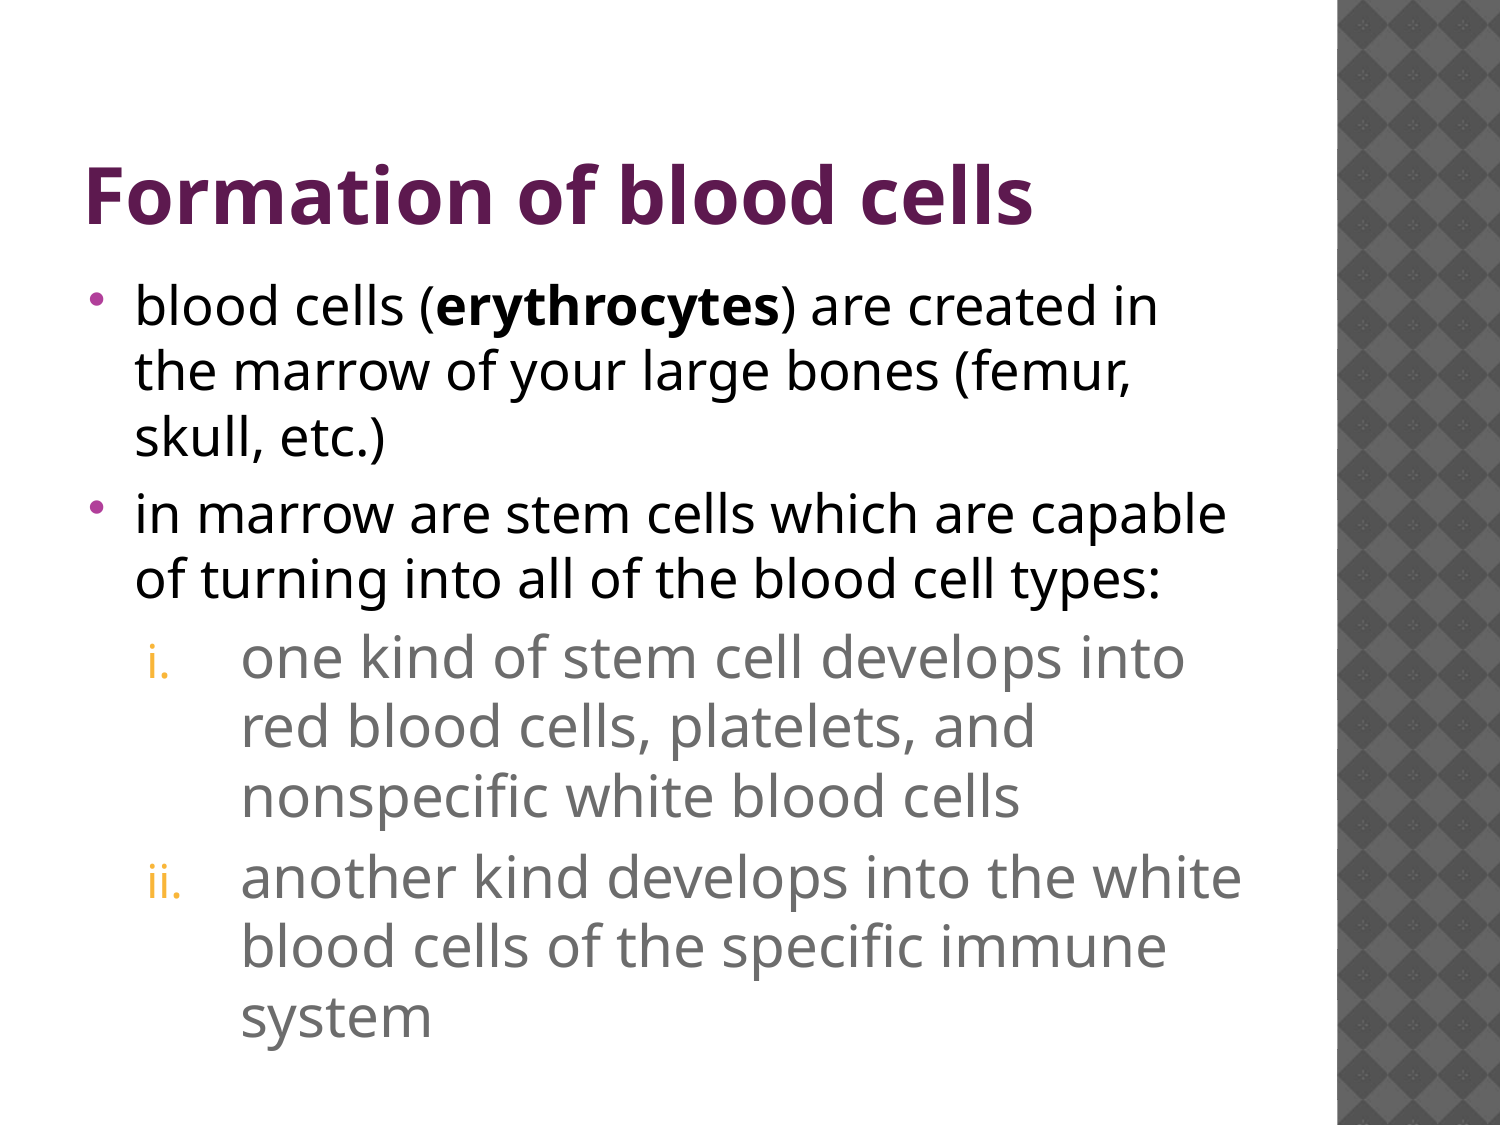

# Formation of blood cells
blood cells (erythrocytes) are created in the marrow of your large bones (femur, skull, etc.)
in marrow are stem cells which are capable of turning into all of the blood cell types:
one kind of stem cell develops into red blood cells, platelets, and nonspecific white blood cells
another kind develops into the white blood cells of the specific immune system